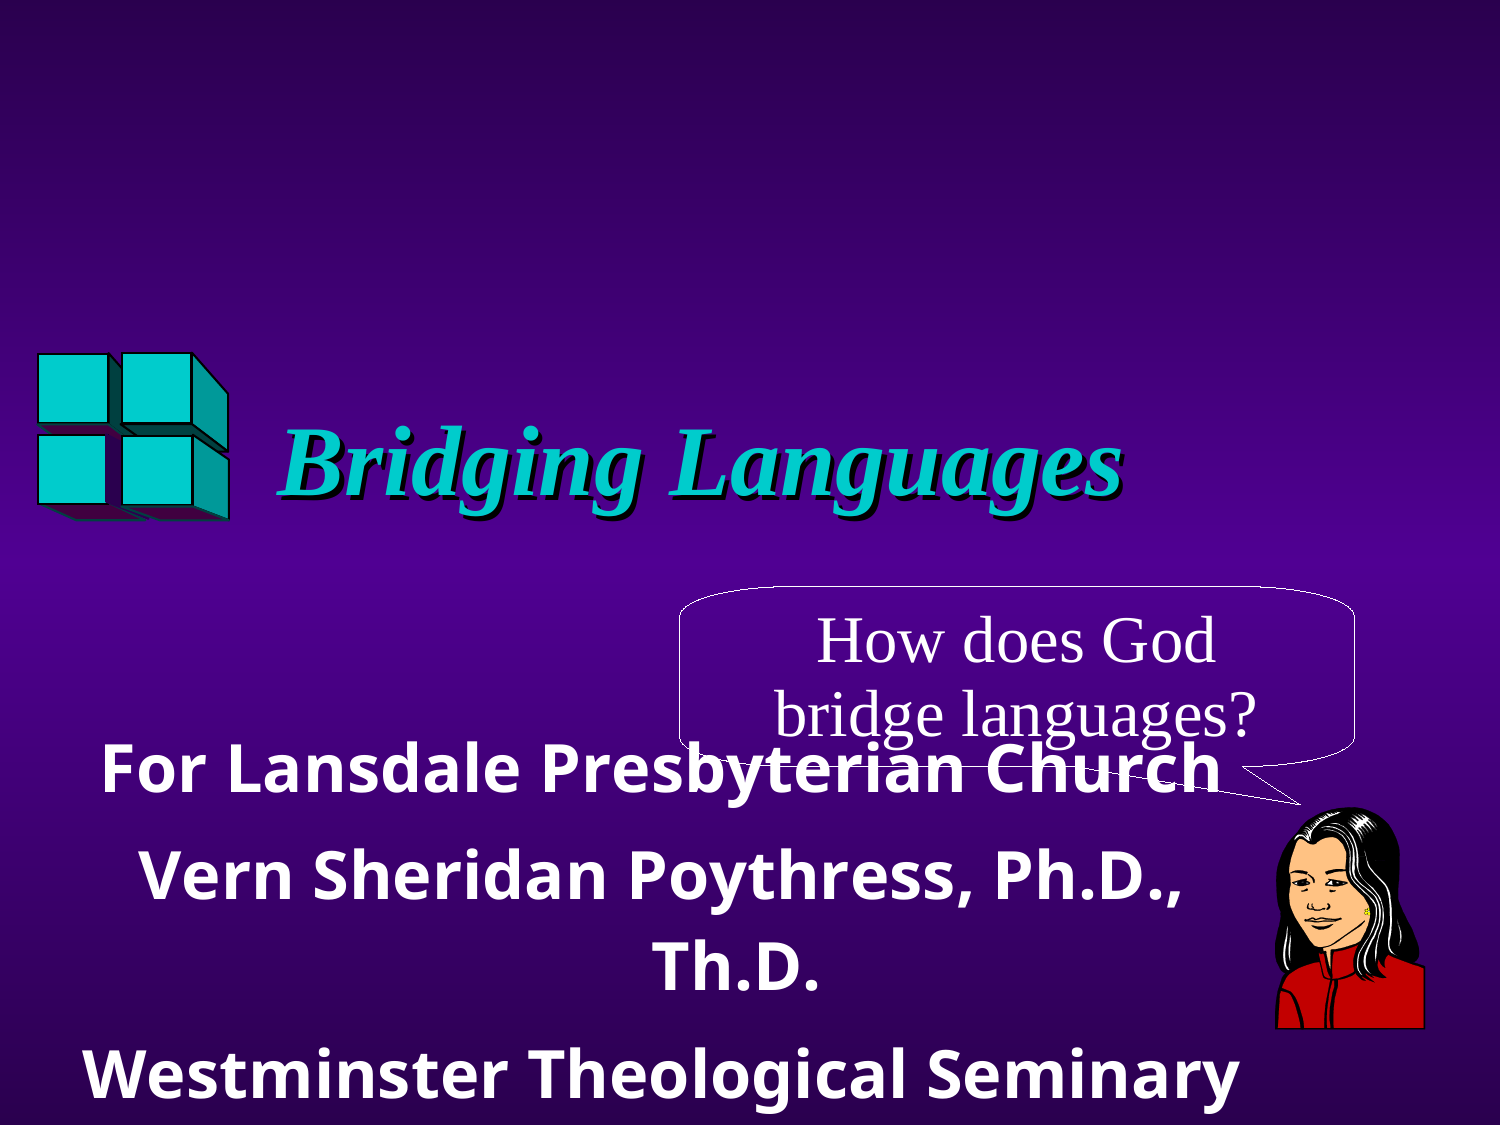

# Bridging Languages
How does God
bridge languages?
For Lansdale Presbyterian Church
Vern Sheridan Poythress, Ph.D., Th.D.
Westminster Theological Seminary